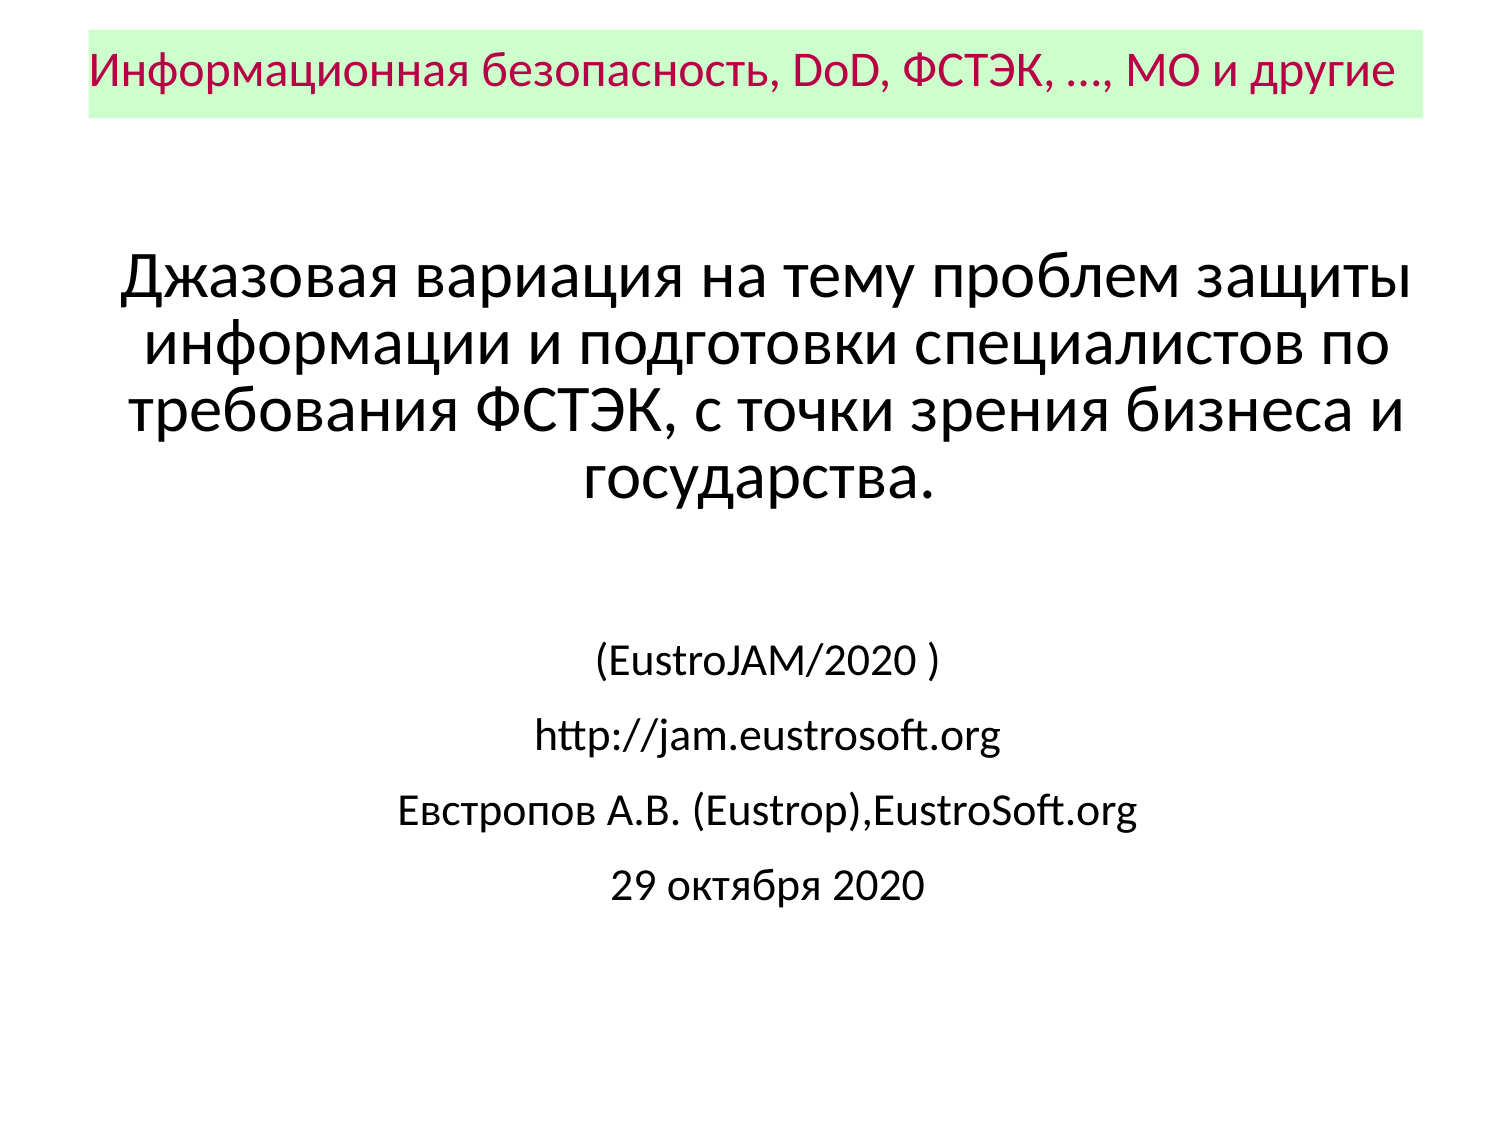

# Информационная безопасность, DoD, ФСТЭК, …, МО и другие
Джазовая вариация на тему проблем защиты информации и подготовки специалистов по требования ФСТЭК, с точки зрения бизнеса и государства.
(EustroJAM/2020 )
http://jam.eustrosoft.org
Евстропов А.В. (Eustrop),EustroSoft.org
29 октября 2020